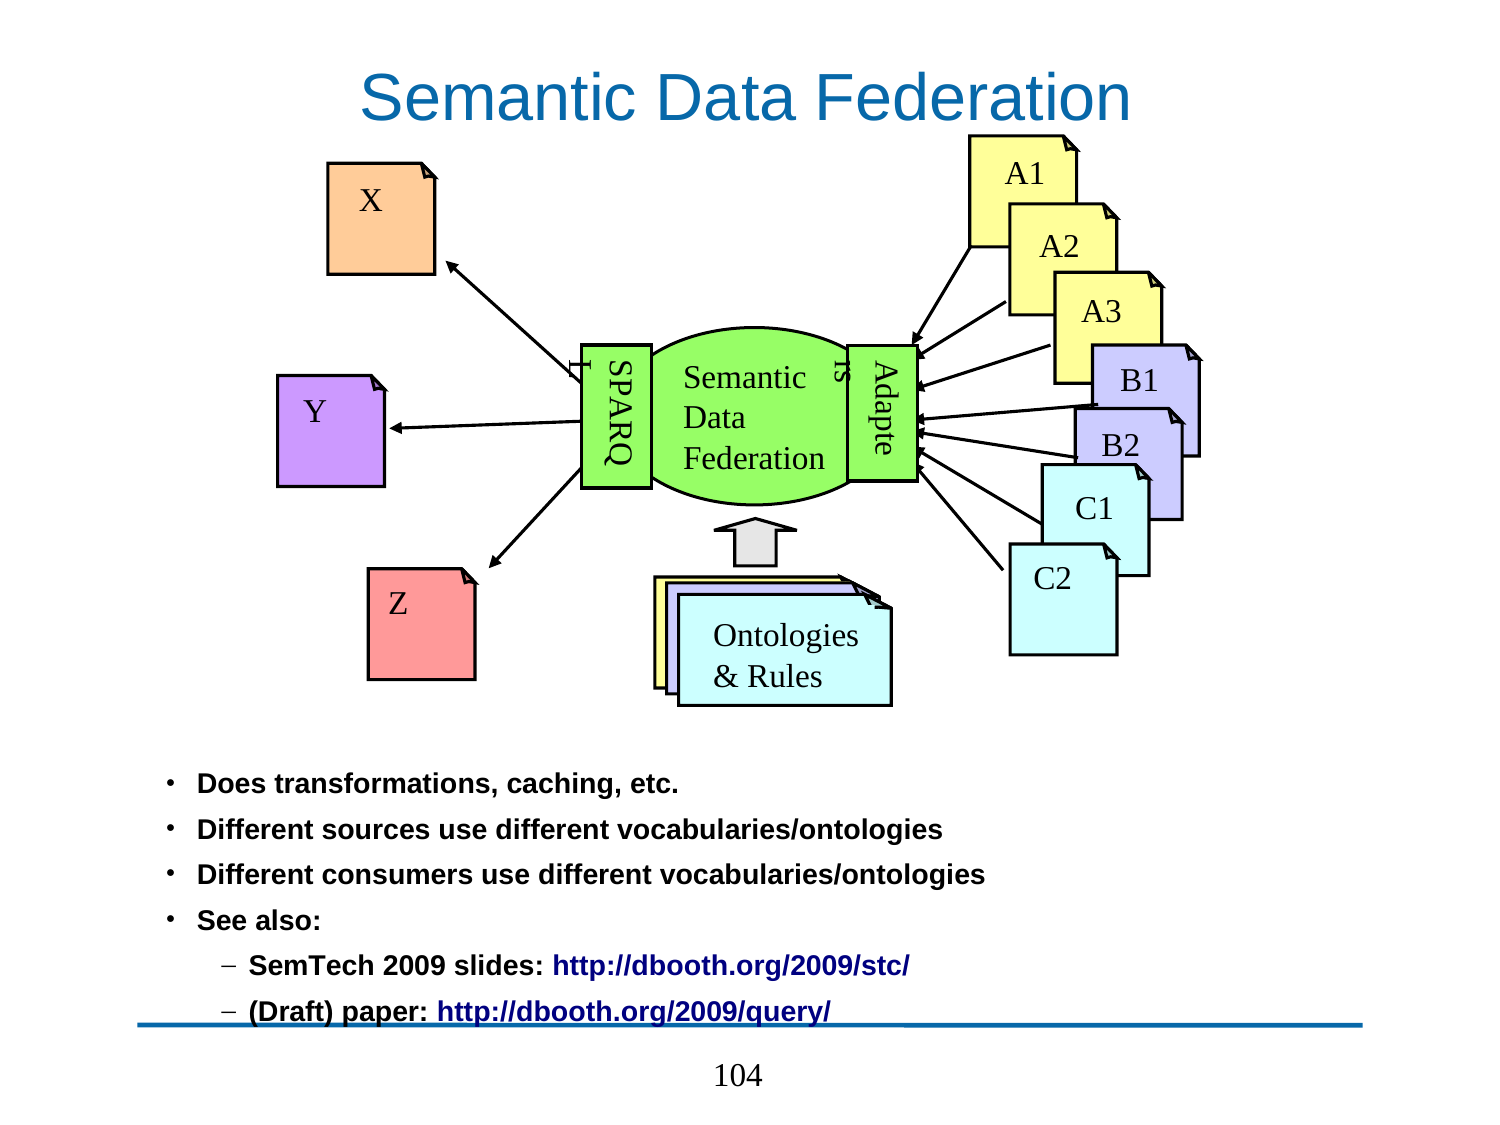

# Semantic Data Federation
A1
X
A2
A3
SPARQL
Adapters
Semantic
Data
Federation
B1
Y
B2
C1
C2
Z
Ontologies
& Rules
Ontologies
& Rules
Ontologies
& Rules
Does transformations, caching, etc.
Different sources use different vocabularies/ontologies
Different consumers use different vocabularies/ontologies
See also:
SemTech 2009 slides: http://dbooth.org/2009/stc/
(Draft) paper: http://dbooth.org/2009/query/
104